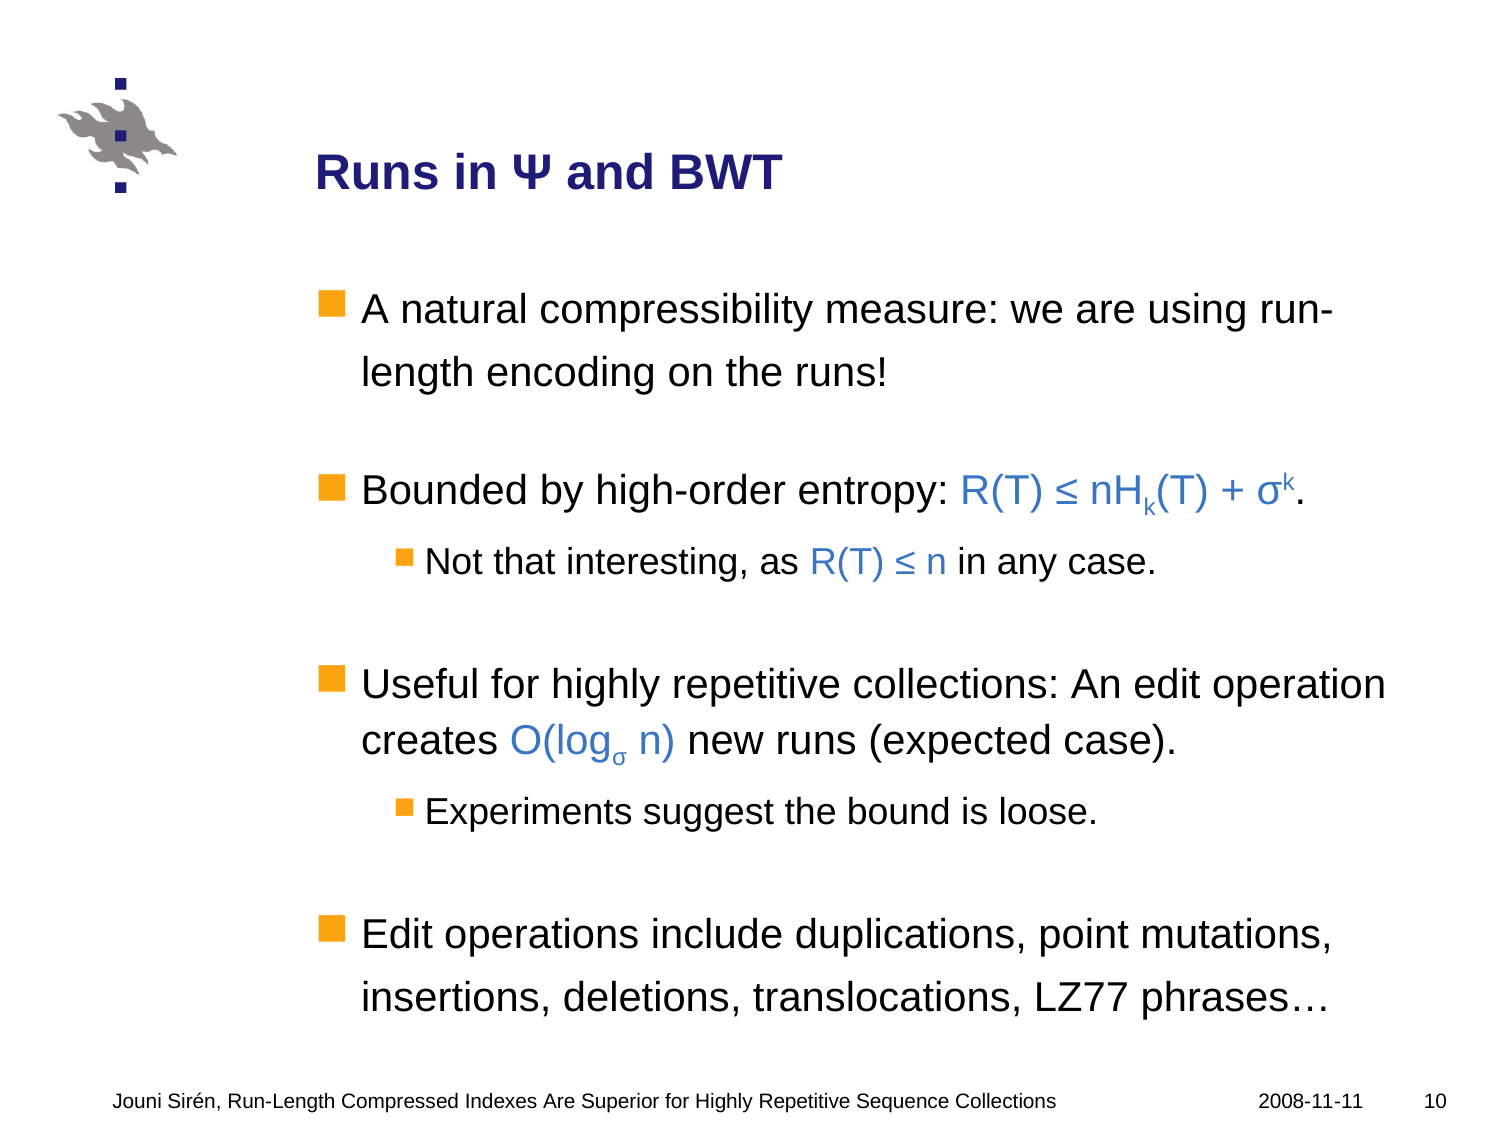

# Runs in Ψ and BWT
A natural compressibility measure: we are using run-length encoding on the runs!
Bounded by high-order entropy: R(T) ≤ nHk(T) + σk.
Not that interesting, as R(T) ≤ n in any case.
Useful for highly repetitive collections: An edit operation creates O(logσ n) new runs (expected case).
Experiments suggest the bound is loose.
Edit operations include duplications, point mutations, insertions, deletions, translocations, LZ77 phrases…
Jouni Sirén, Run-Length Compressed Indexes Are Superior for Highly Repetitive Sequence Collections
2008-11-11
10